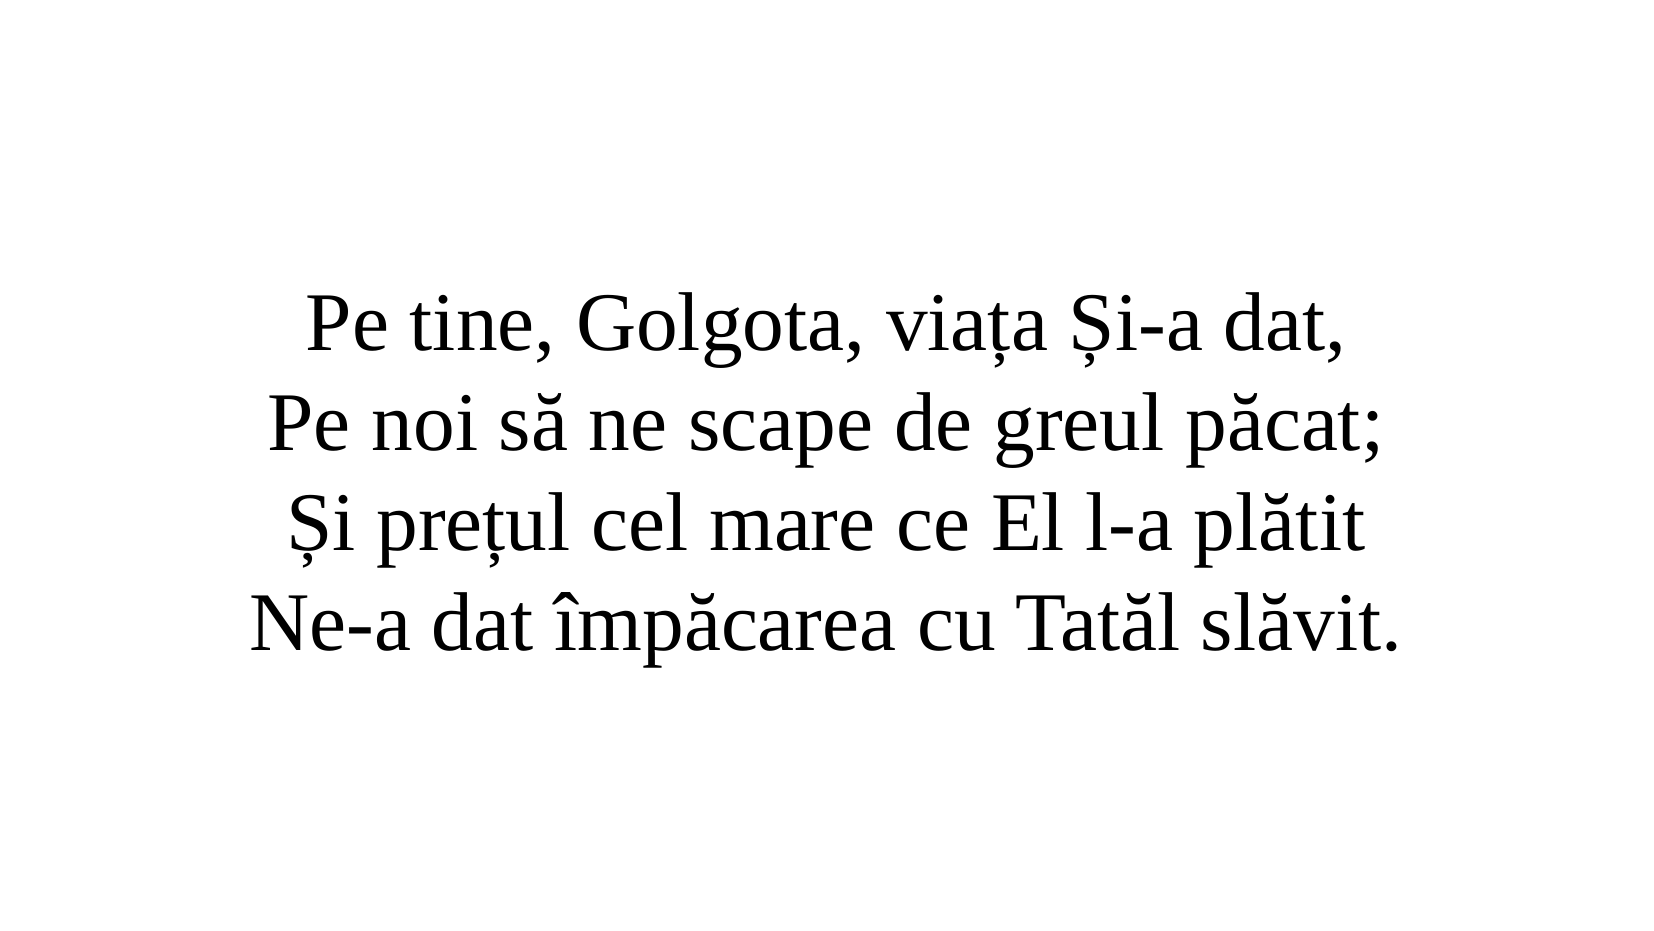

# Pe tine, Golgota, viața Și-a dat,
Pe noi să ne scape de greul păcat;
Și prețul cel mare ce El l-a plătit
Ne-a dat împăcarea cu Tatăl slăvit.